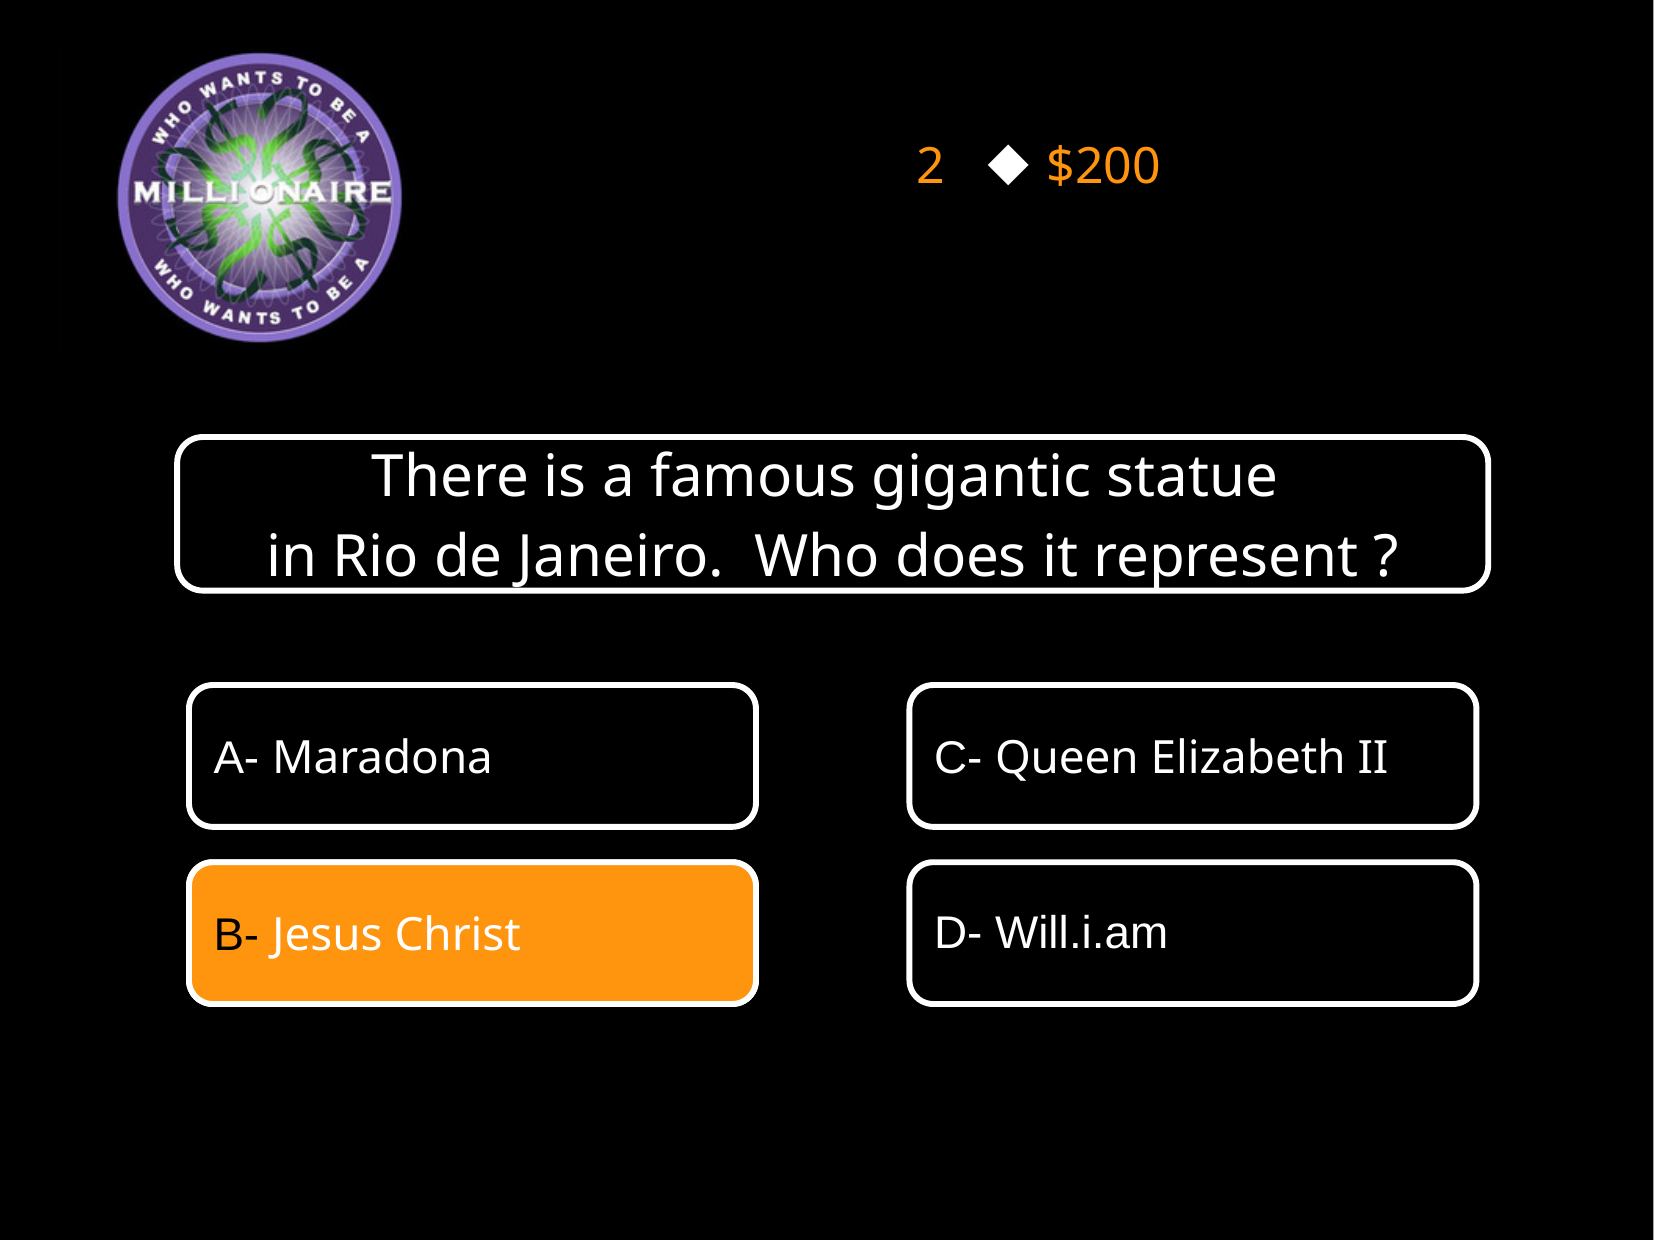

2  $200
There is a famous gigantic statue
in Rio de Janeiro. Who does it represent ?
A- Maradona
C- Queen Elizabeth II
B- Jesus Christ
B- Jesus Christ
D- Will.i.am